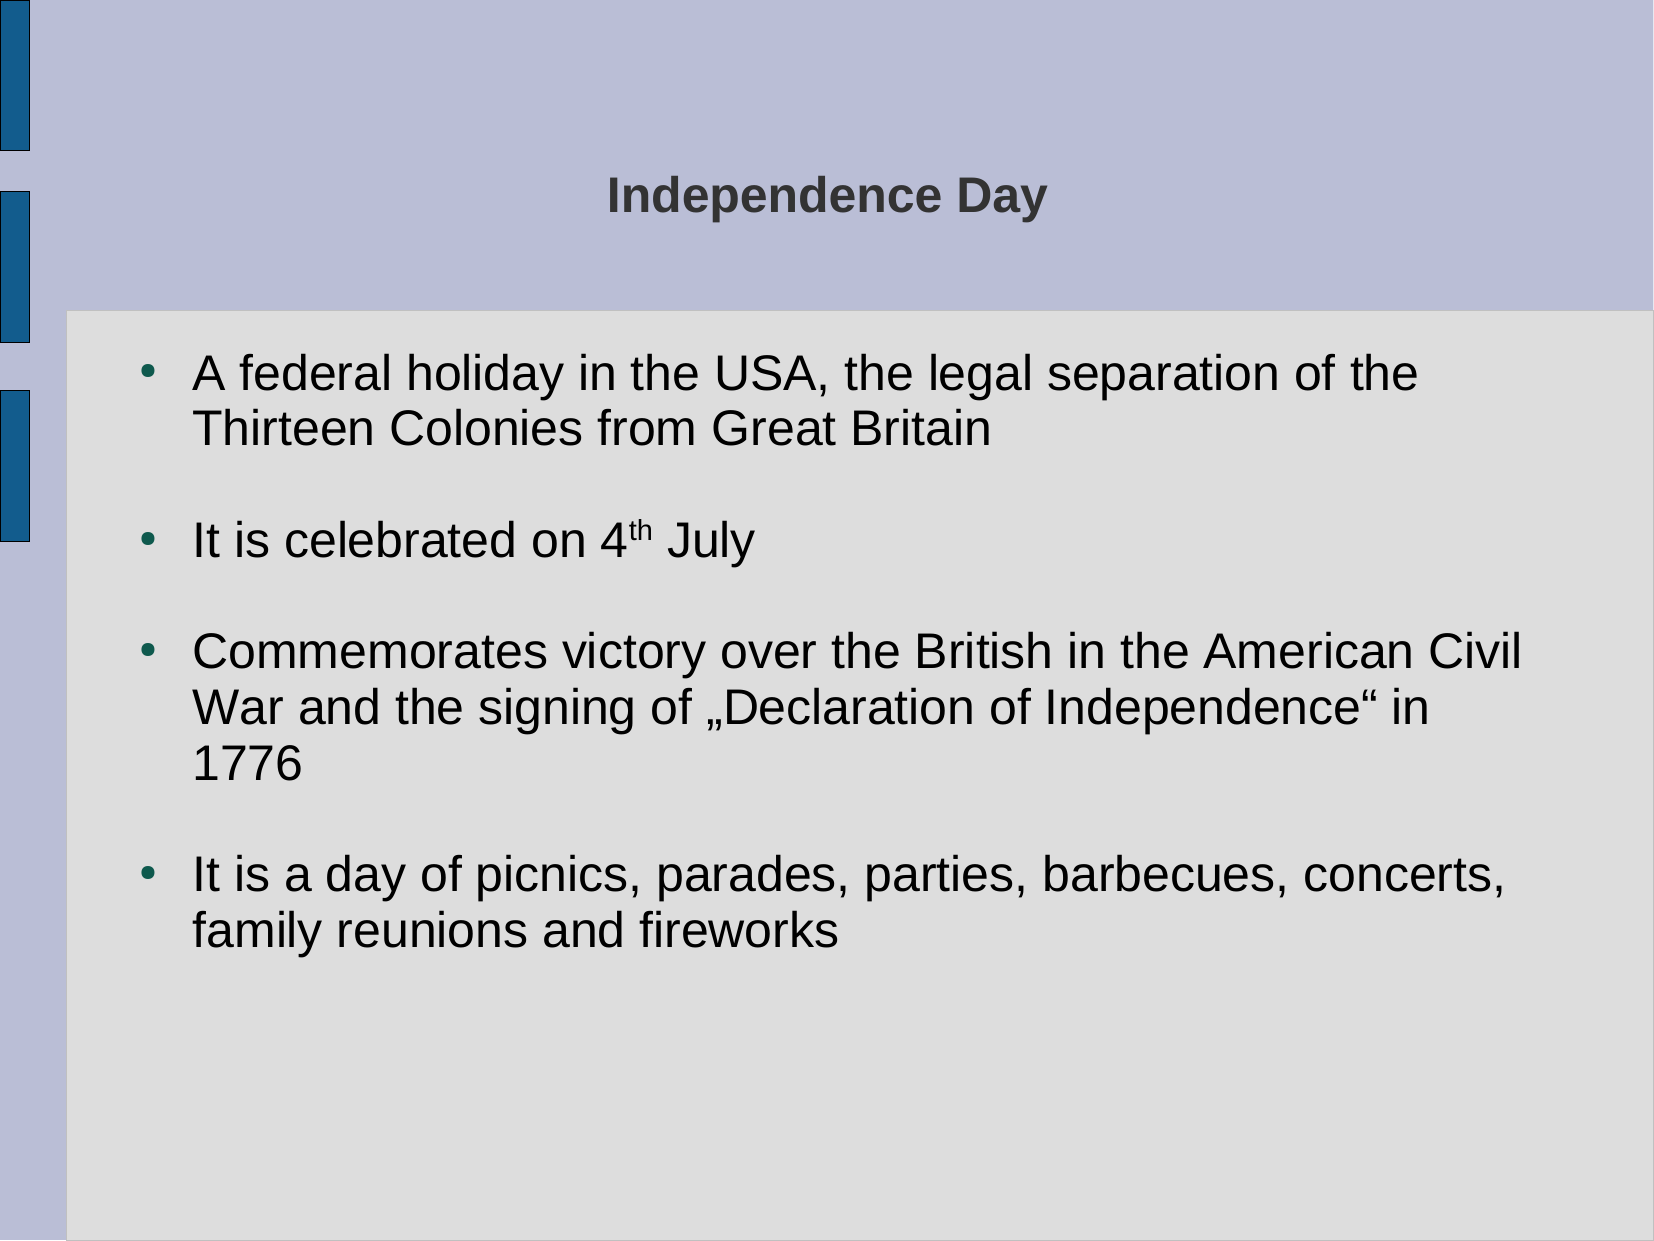

# Independence Day
A federal holiday in the USA, the legal separation of the Thirteen Colonies from Great Britain
It is celebrated on 4th July
Commemorates victory over the British in the American Civil War and the signing of „Declaration of Independence“ in 1776
It is a day of picnics, parades, parties, barbecues, concerts, family reunions and fireworks